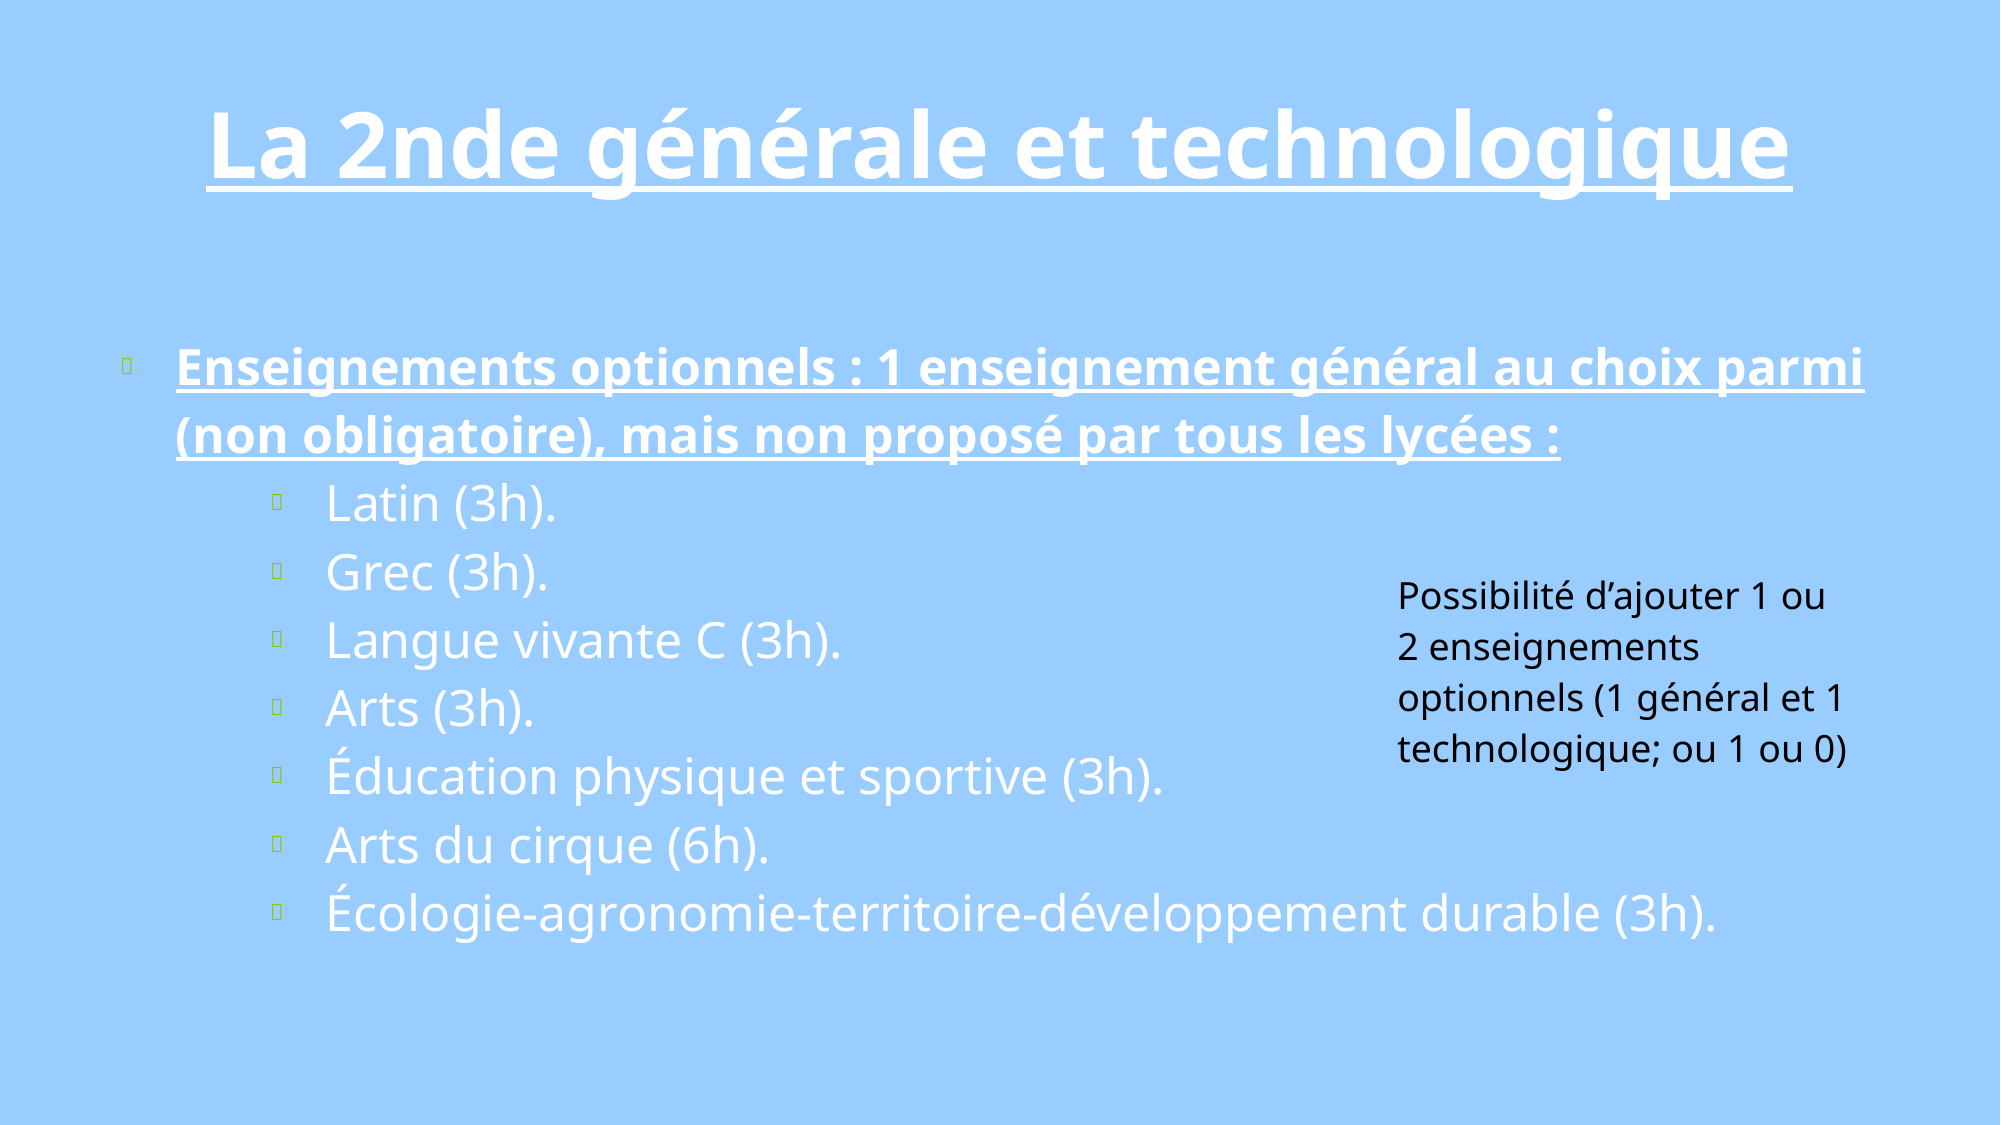

La 2nde générale et technologique
Enseignements optionnels : 1 enseignement général au choix parmi (non obligatoire), mais non proposé par tous les lycées :
Latin (3h).
Grec (3h).
Langue vivante C (3h).
Arts (3h).
Éducation physique et sportive (3h).
Arts du cirque (6h).
Écologie-agronomie-territoire-développement durable (3h).
Possibilité d’ajouter 1 ou 2 enseignements optionnels (1 général et 1 technologique; ou 1 ou 0)